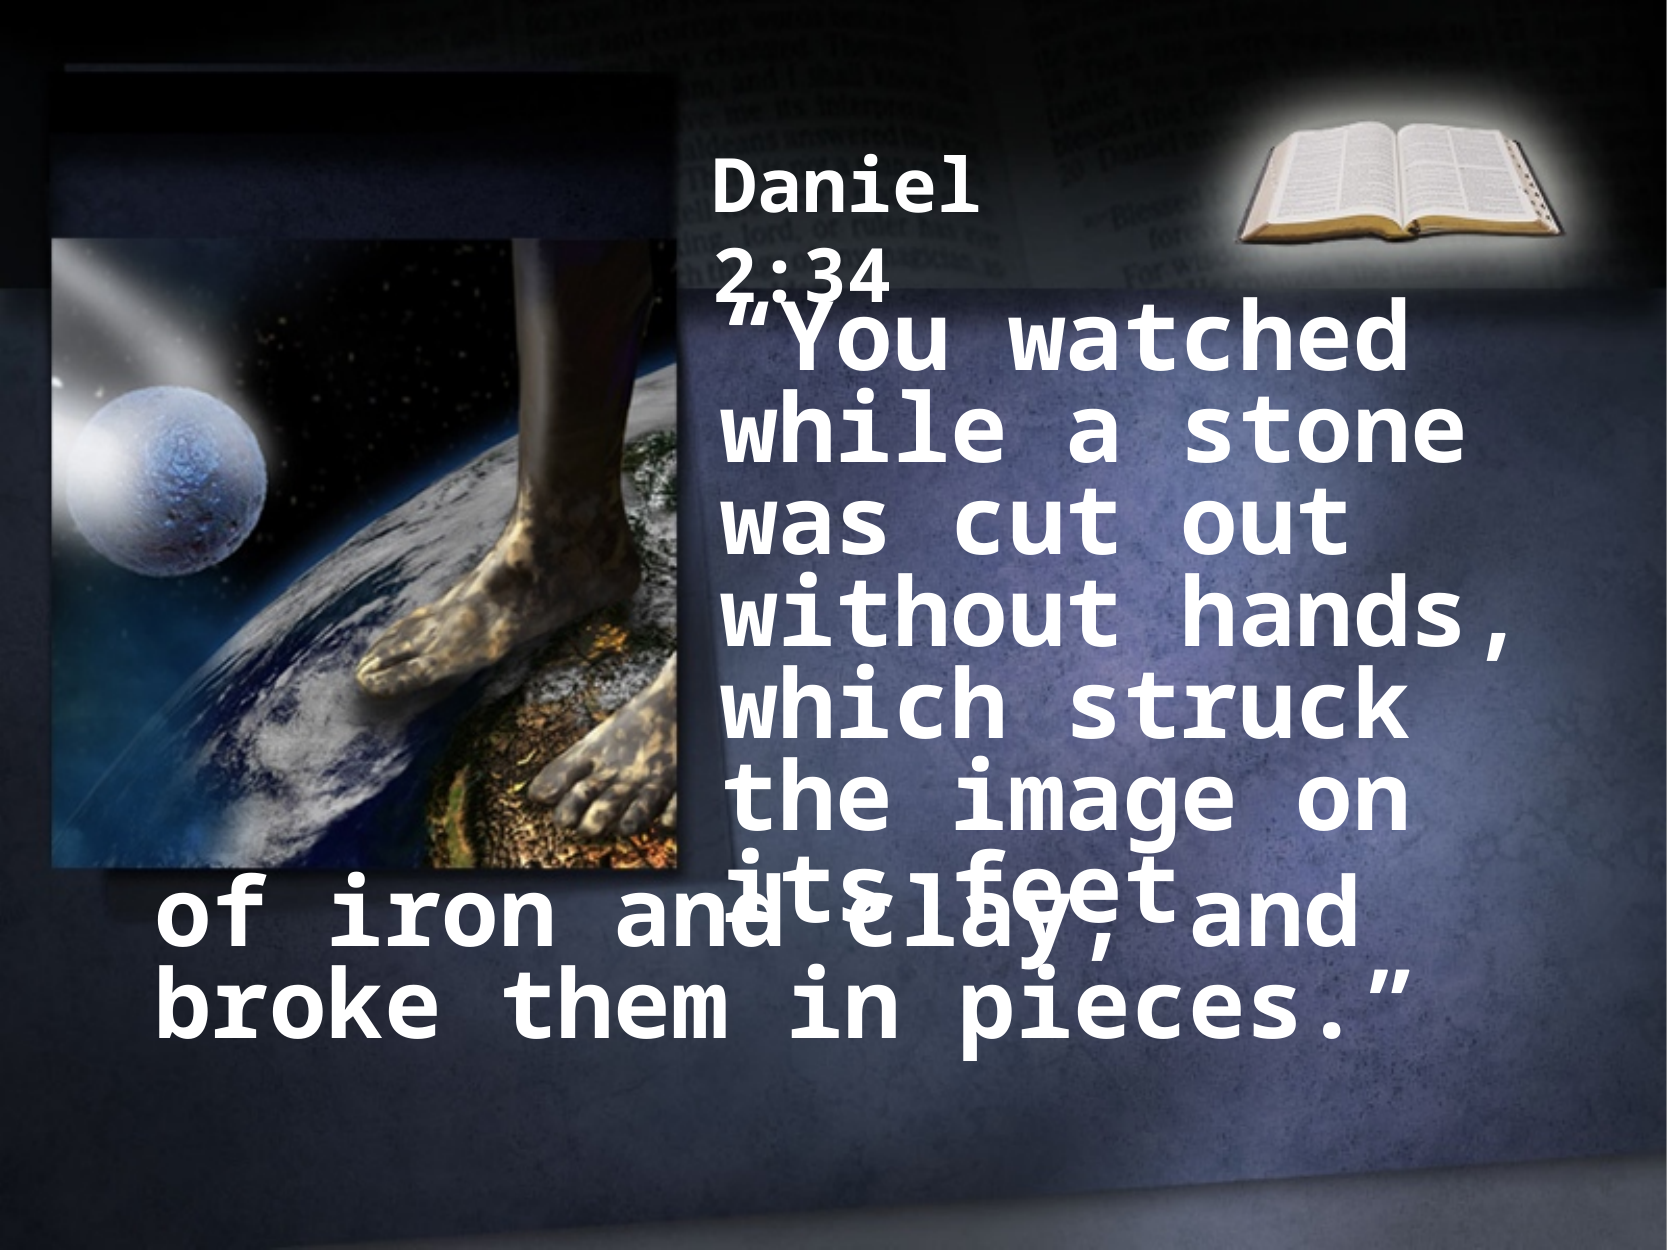

Daniel 2:34
“You watched while a stone was cut out without hands, which struck the image on its feet
of iron and clay, and broke them in pieces.”